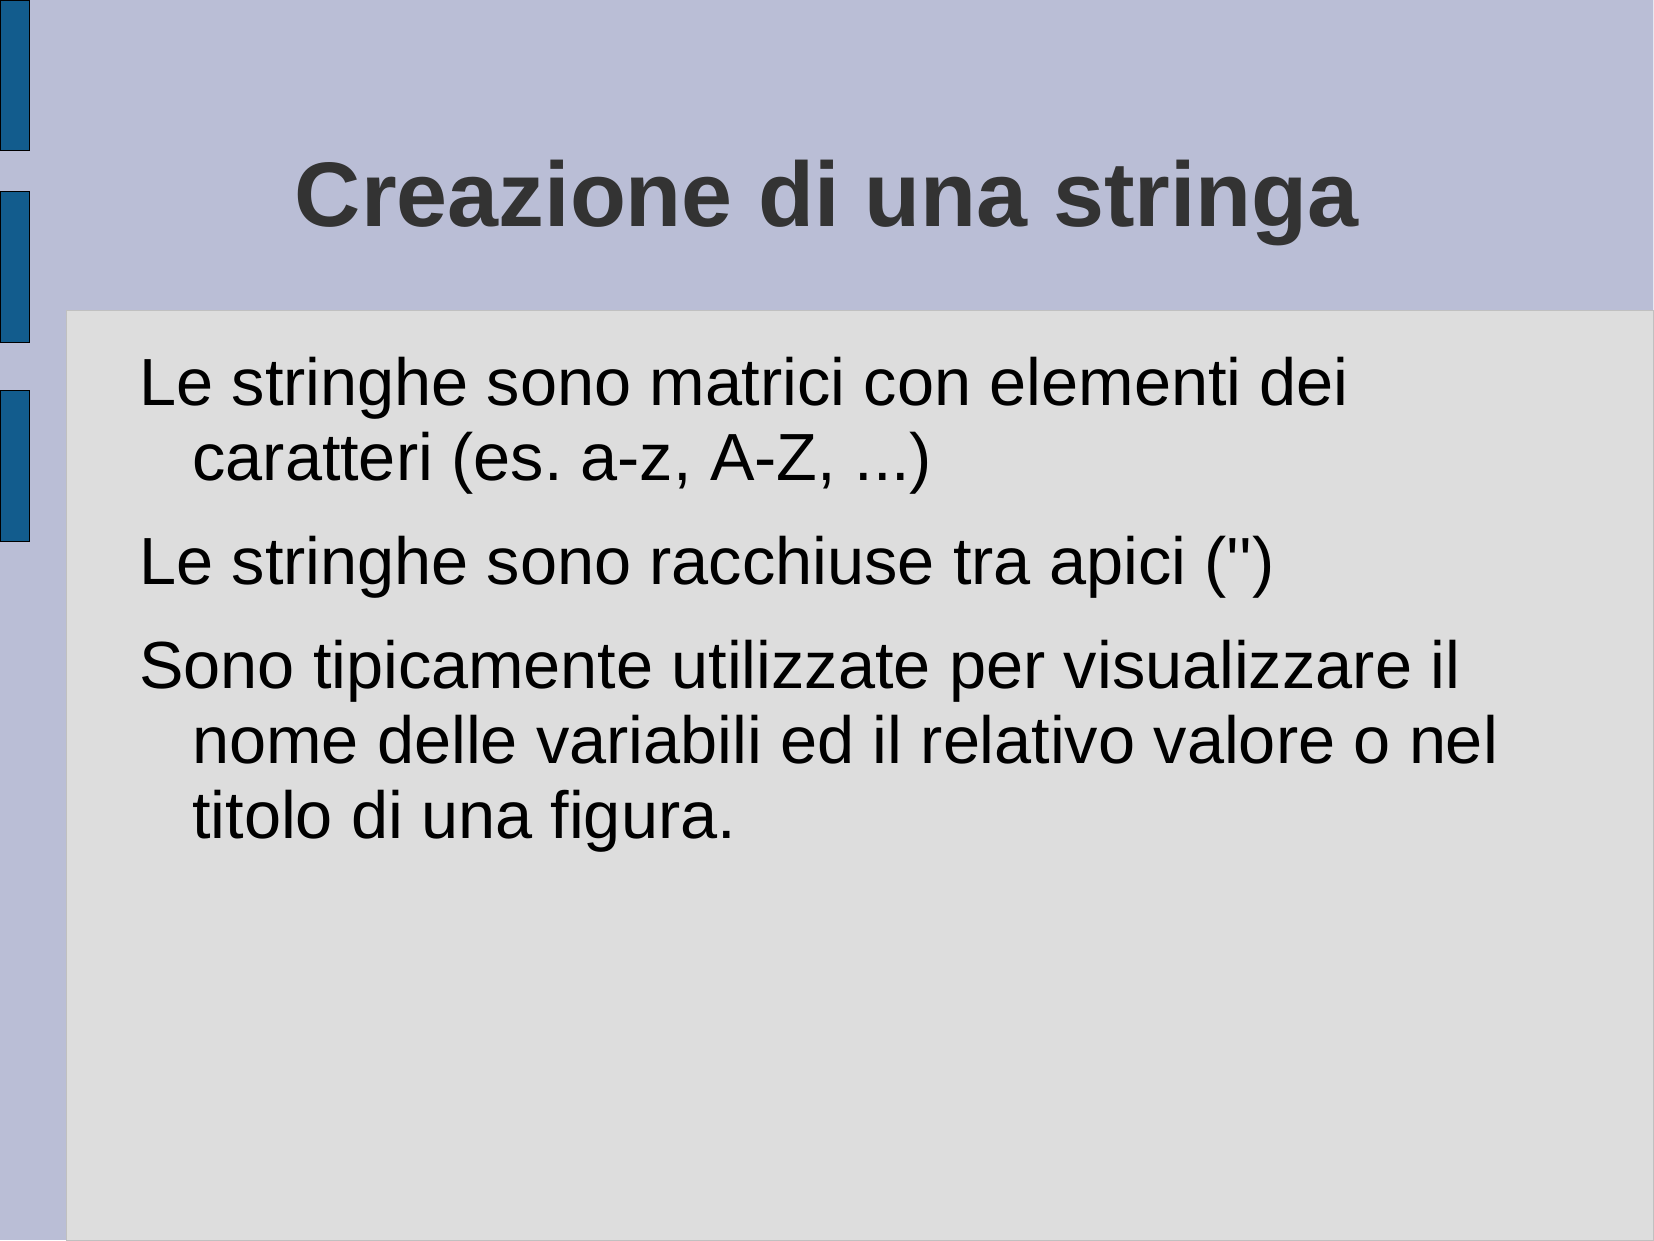

# Creazione di una stringa
Le stringhe sono matrici con elementi dei caratteri (es. a-z, A-Z, ...)
Le stringhe sono racchiuse tra apici ('')
Sono tipicamente utilizzate per visualizzare il nome delle variabili ed il relativo valore o nel titolo di una figura.